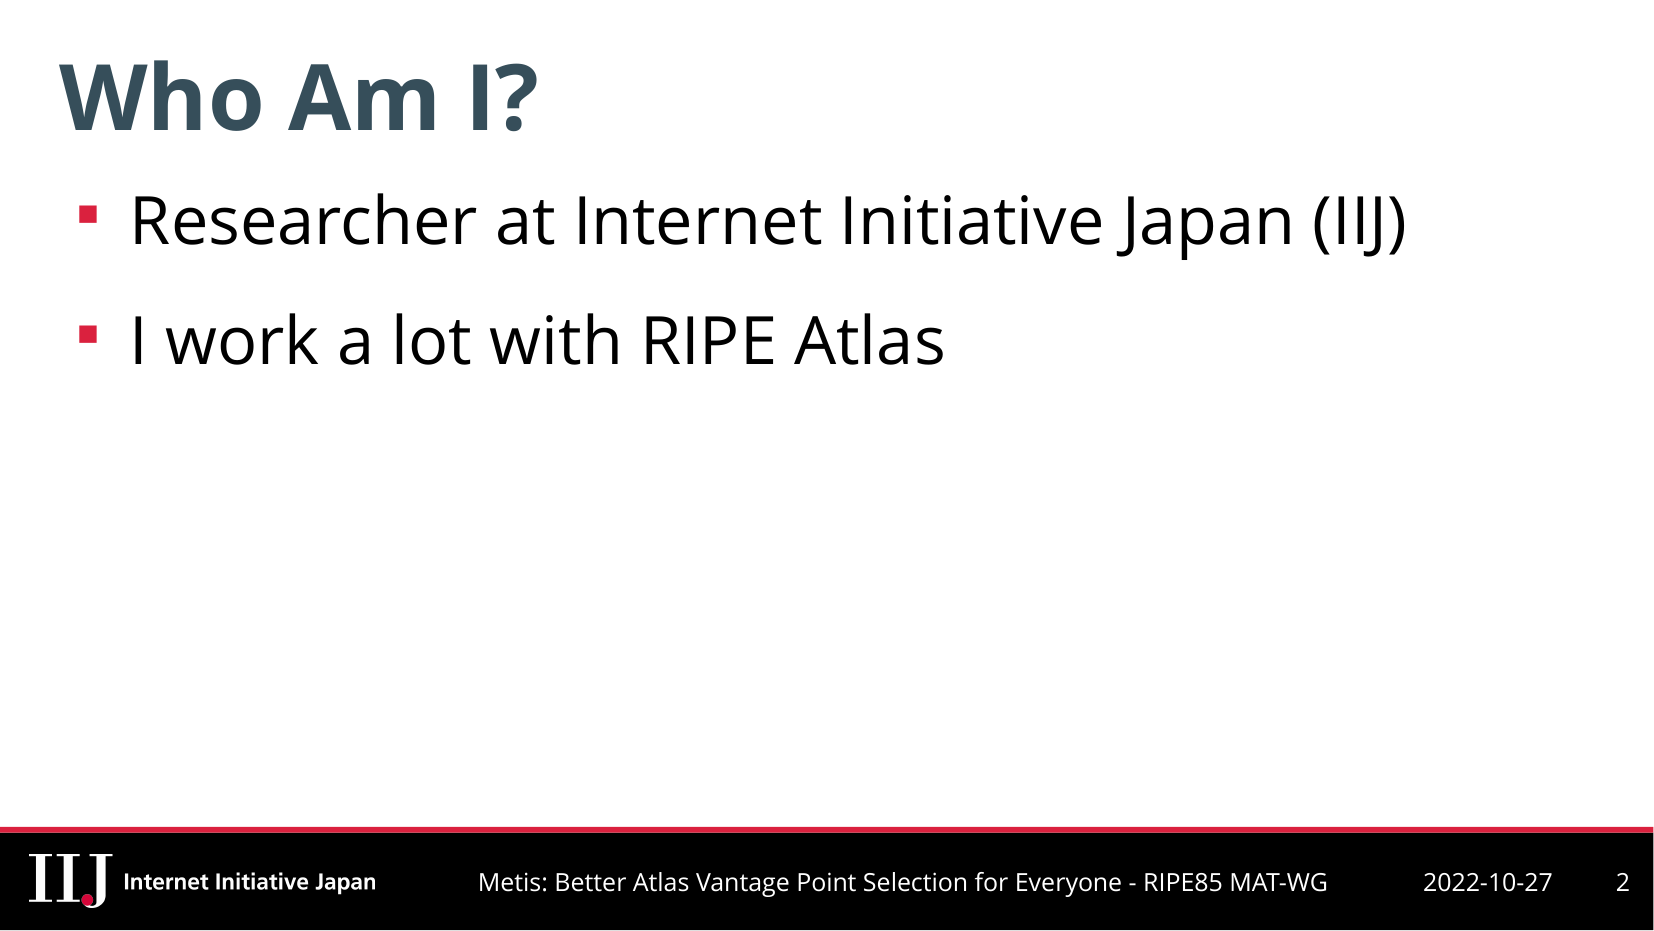

# Who Am I?
Researcher at Internet Initiative Japan (IIJ)
I work a lot with RIPE Atlas
Metis: Better Atlas Vantage Point Selection for Everyone - RIPE85 MAT-WG
2022-10-27
2